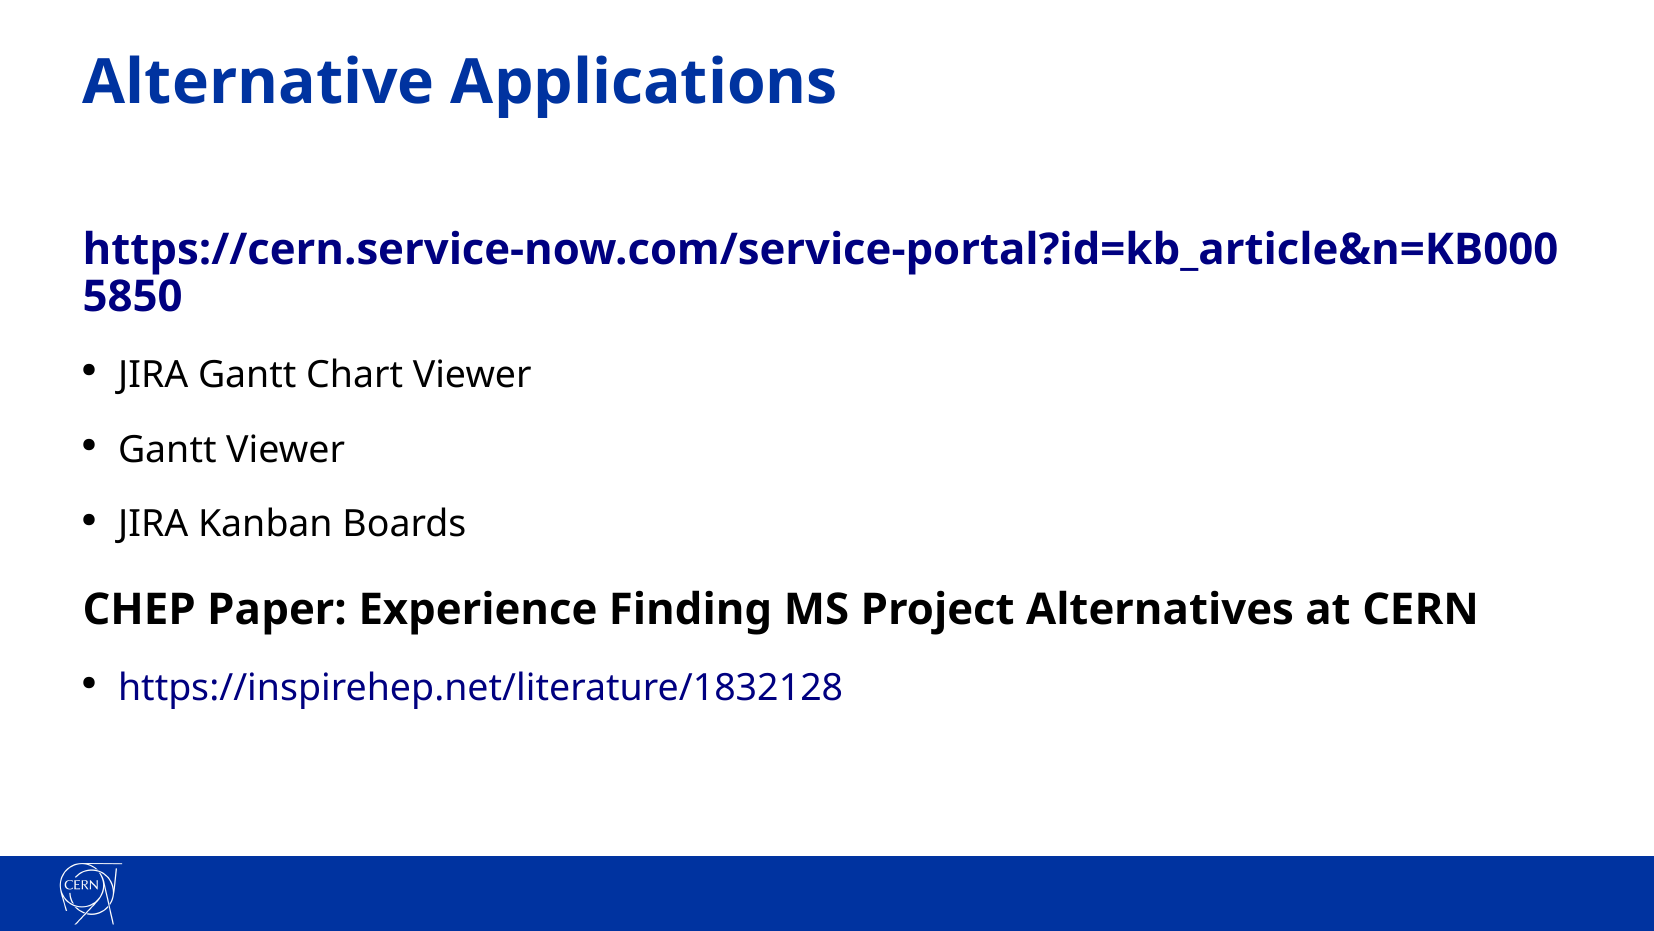

# Alternative Applications
https://cern.service-now.com/service-portal?id=kb_article&n=KB0005850
JIRA Gantt Chart Viewer
Gantt Viewer
JIRA Kanban Boards
CHEP Paper: Experience Finding MS Project Alternatives at CERN
https://inspirehep.net/literature/1832128